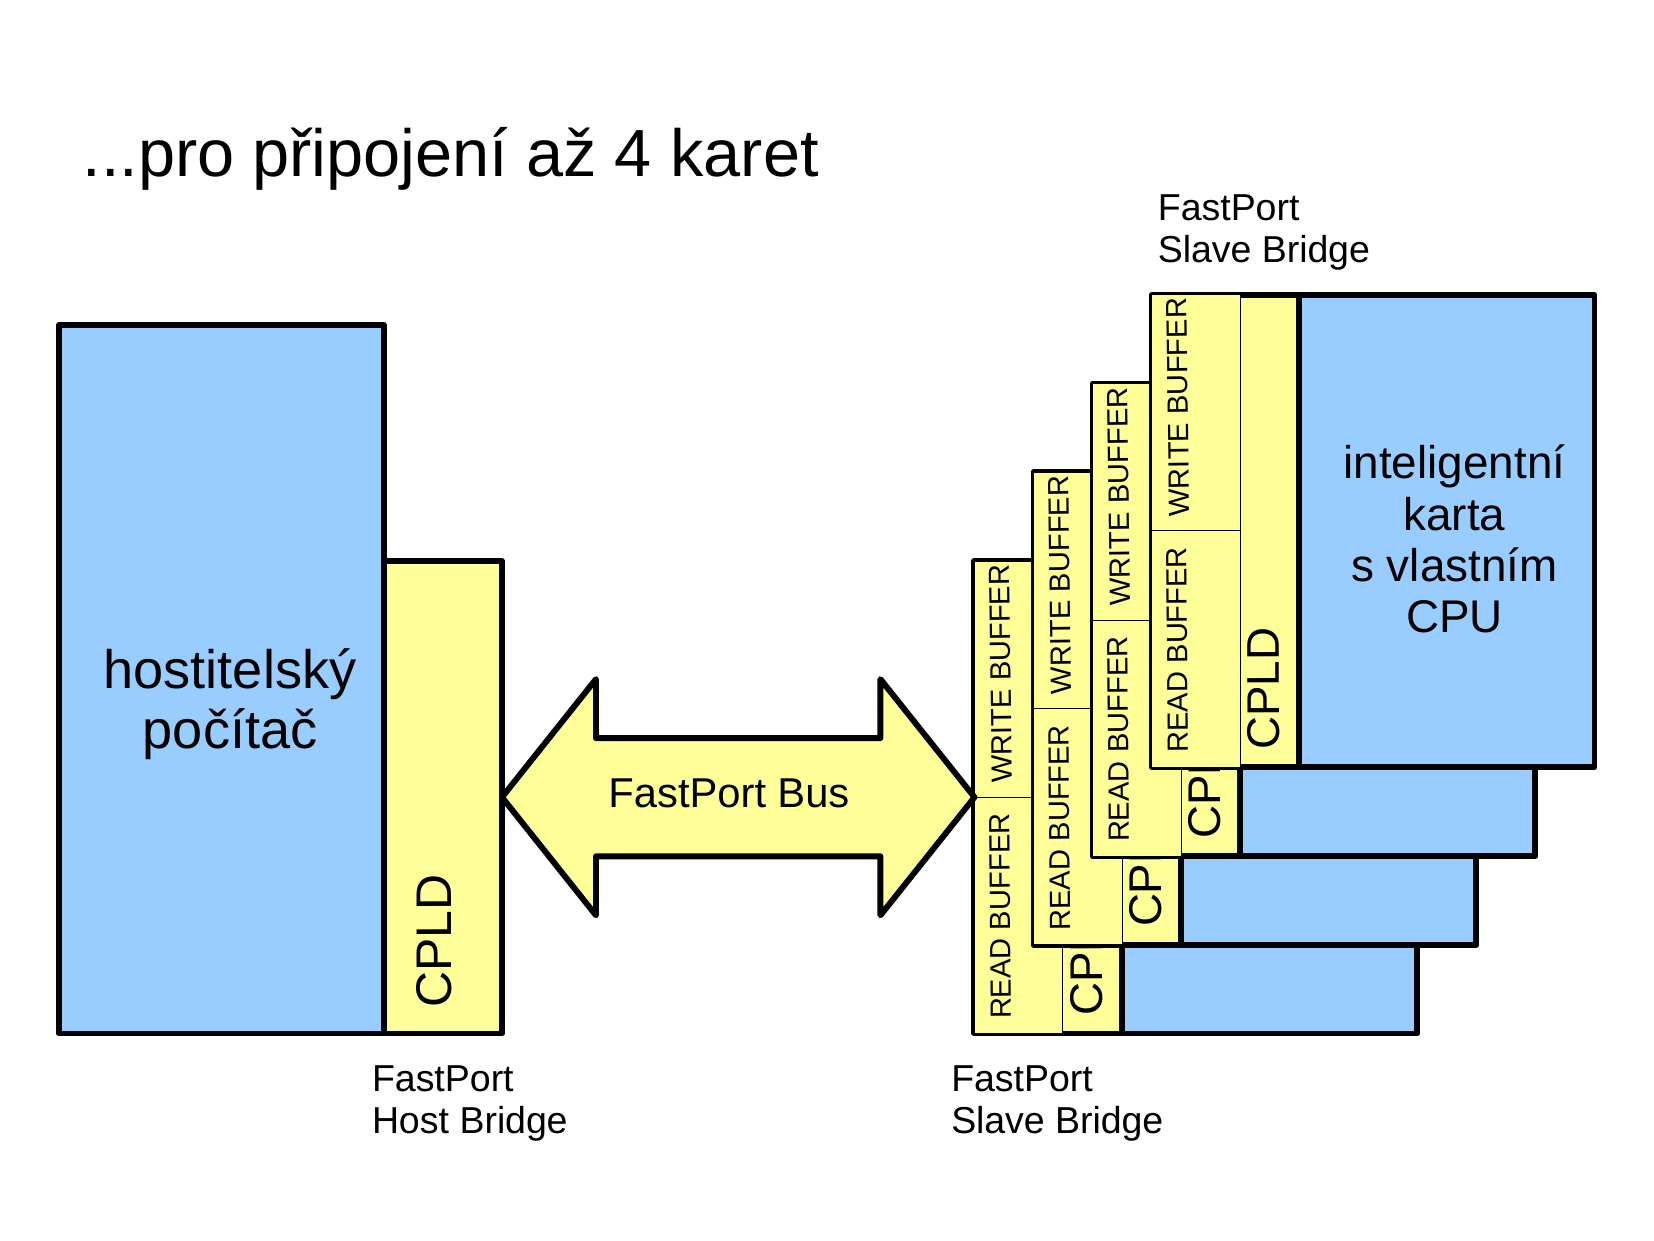

# ...pro připojení až 4 karet
FastPort
Slave Bridge
WRITE BUFFER
inteligentní
karta
s vlastním
CPU
READ BUFFER
CPLD
WRITE BUFFER
inteligentní
karta
s vlastním
CPU
READ BUFFER
CPLD
WRITE BUFFER
inteligentní
karta
s vlastním
CPU
READ BUFFER
CPLD
WRITE BUFFER
inteligentní
karta
s vlastním
CPU
READ BUFFER
CPLD
hostitelský
počítač
FastPort Bus
CPLD
FastPort
Host Bridge
FastPort
Slave Bridge